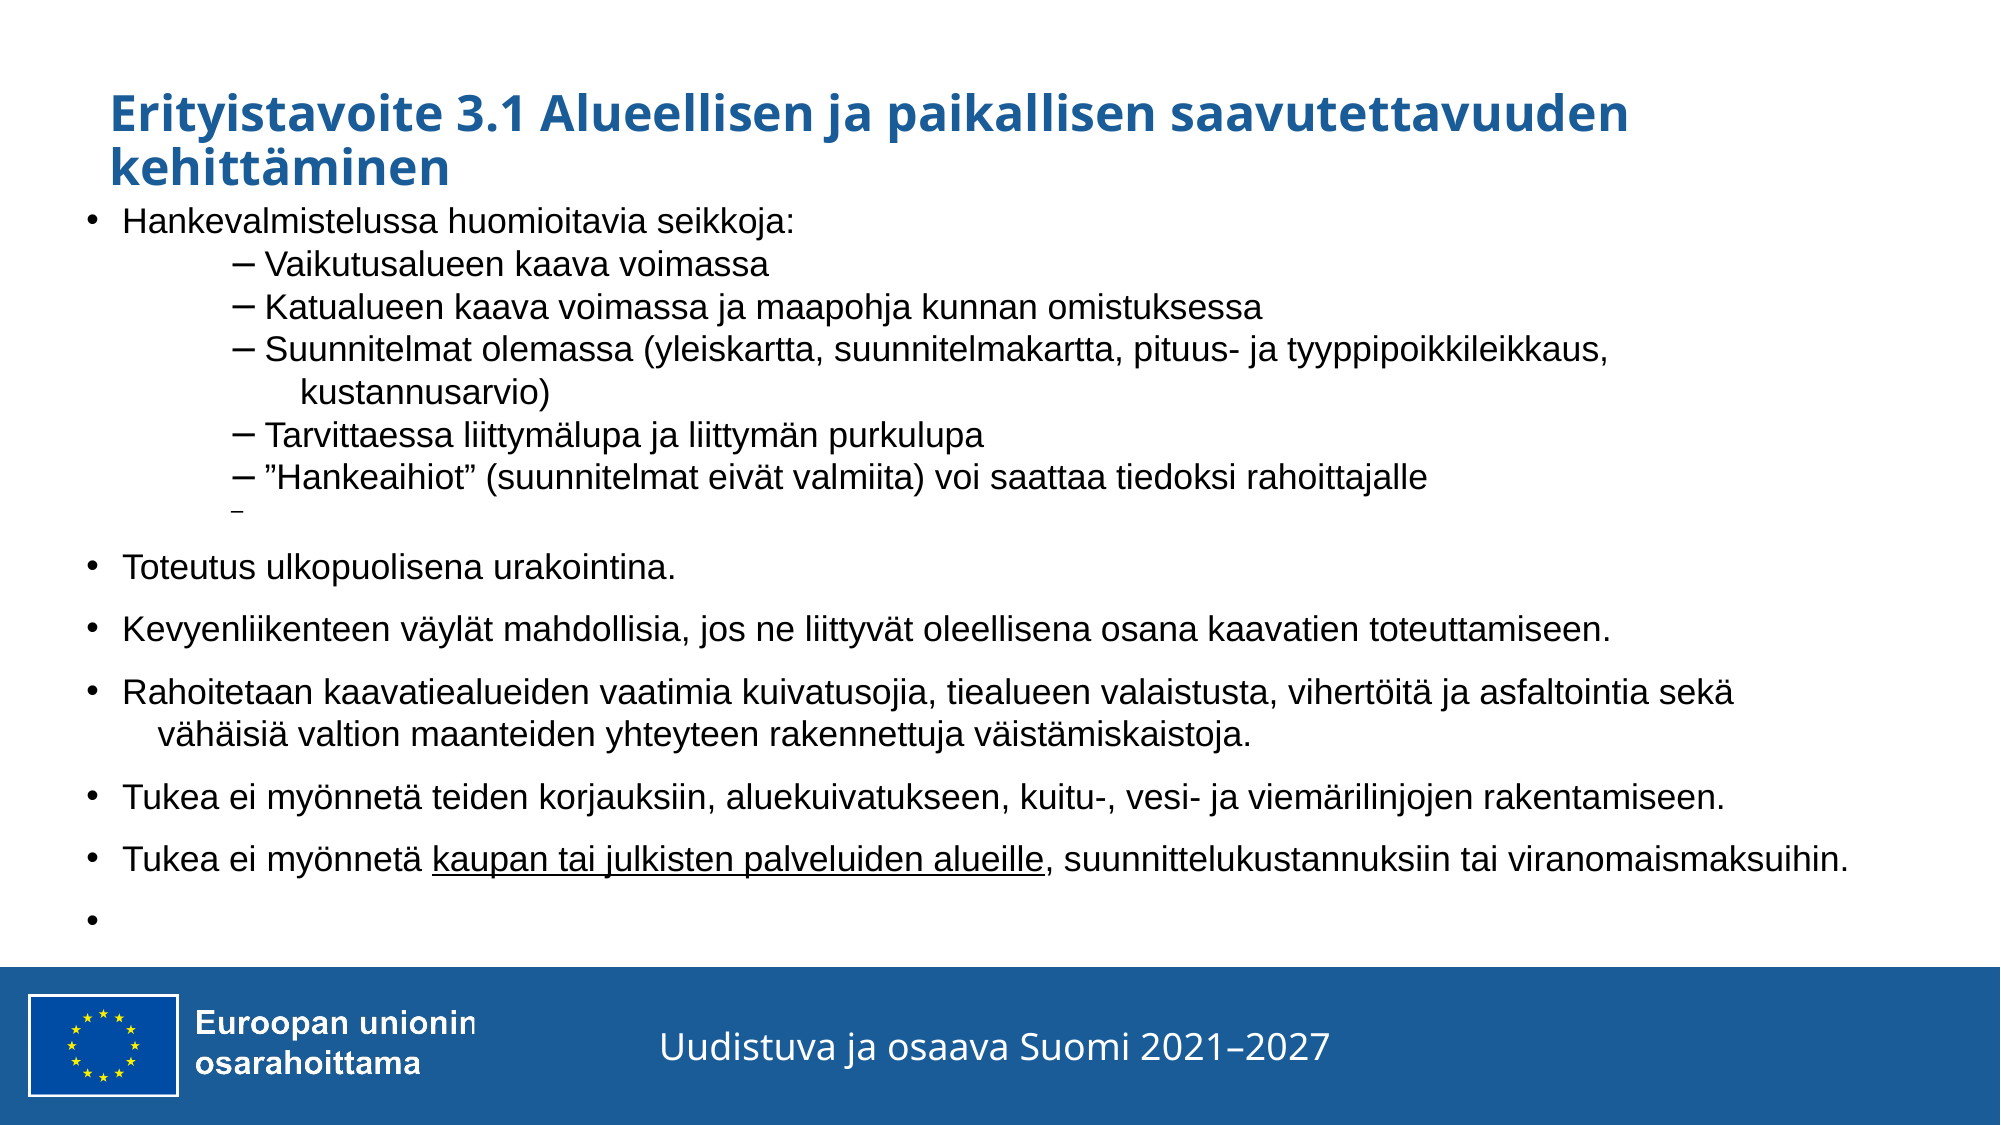

# Erityistavoite 3.1 Alueellisen ja paikallisen saavutettavuuden kehittäminen
Hankevalmistelussa huomioitavia seikkoja:
Vaikutusalueen kaava voimassa
Katualueen kaava voimassa ja maapohja kunnan omistuksessa
Suunnitelmat olemassa (yleiskartta, suunnitelmakartta, pituus- ja tyyppipoikkileikkaus, kustannusarvio)
Tarvittaessa liittymälupa ja liittymän purkulupa
”Hankeaihiot” (suunnitelmat eivät valmiita) voi saattaa tiedoksi rahoittajalle
Toteutus ulkopuolisena urakointina.
Kevyenliikenteen väylät mahdollisia, jos ne liittyvät oleellisena osana kaavatien toteuttamiseen.
Rahoitetaan kaavatiealueiden vaatimia kuivatusojia, tiealueen valaistusta, vihertöitä ja asfaltointia sekä vähäisiä valtion maanteiden yhteyteen rakennettuja väistämiskaistoja.
Tukea ei myönnetä teiden korjauksiin, aluekuivatukseen, kuitu-, vesi- ja viemärilinjojen rakentamiseen.
Tukea ei myönnetä kaupan tai julkisten palveluiden alueille, suunnittelukustannuksiin tai viranomaismaksuihin.